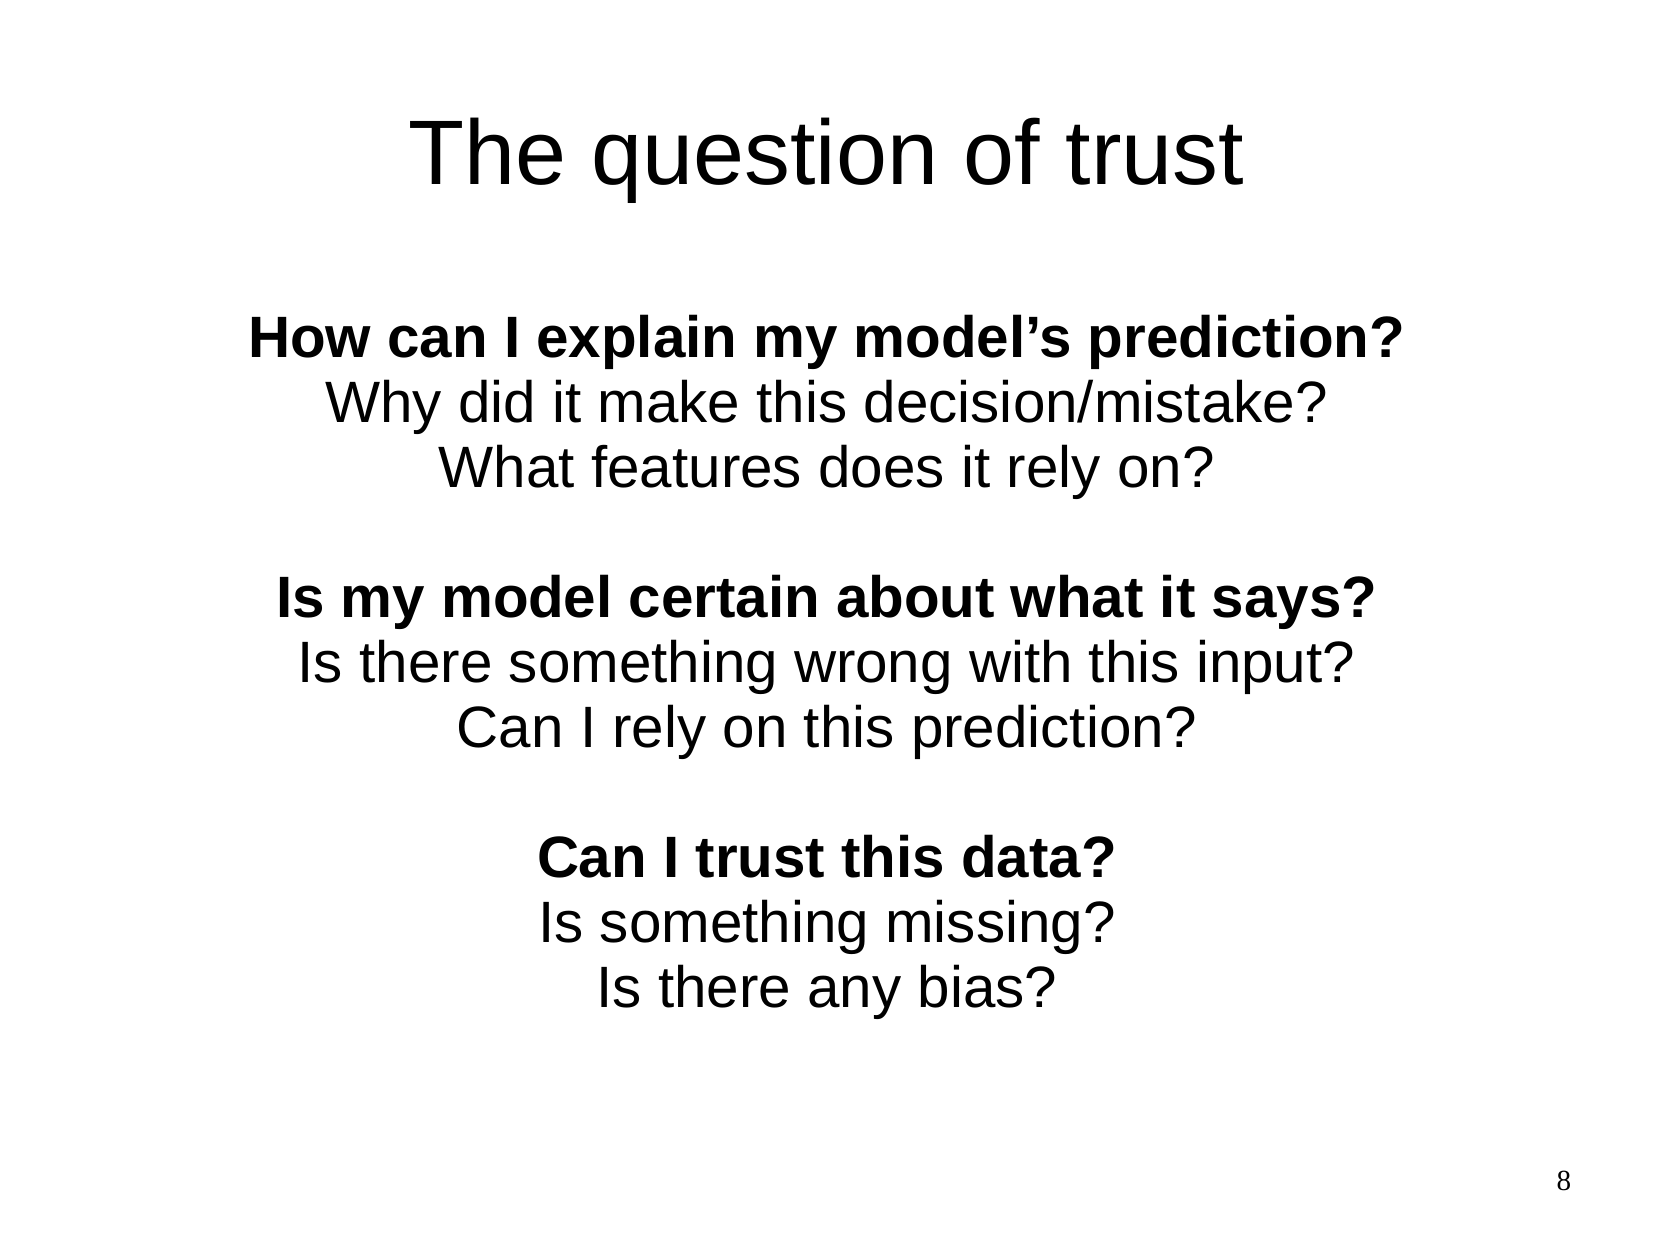

# The question of trust
How can I explain my model’s prediction?
Why did it make this decision/mistake?
What features does it rely on?
Is my model certain about what it says?
Is there something wrong with this input?
Can I rely on this prediction?
Can I trust this data?
Is something missing?
Is there any bias?
8